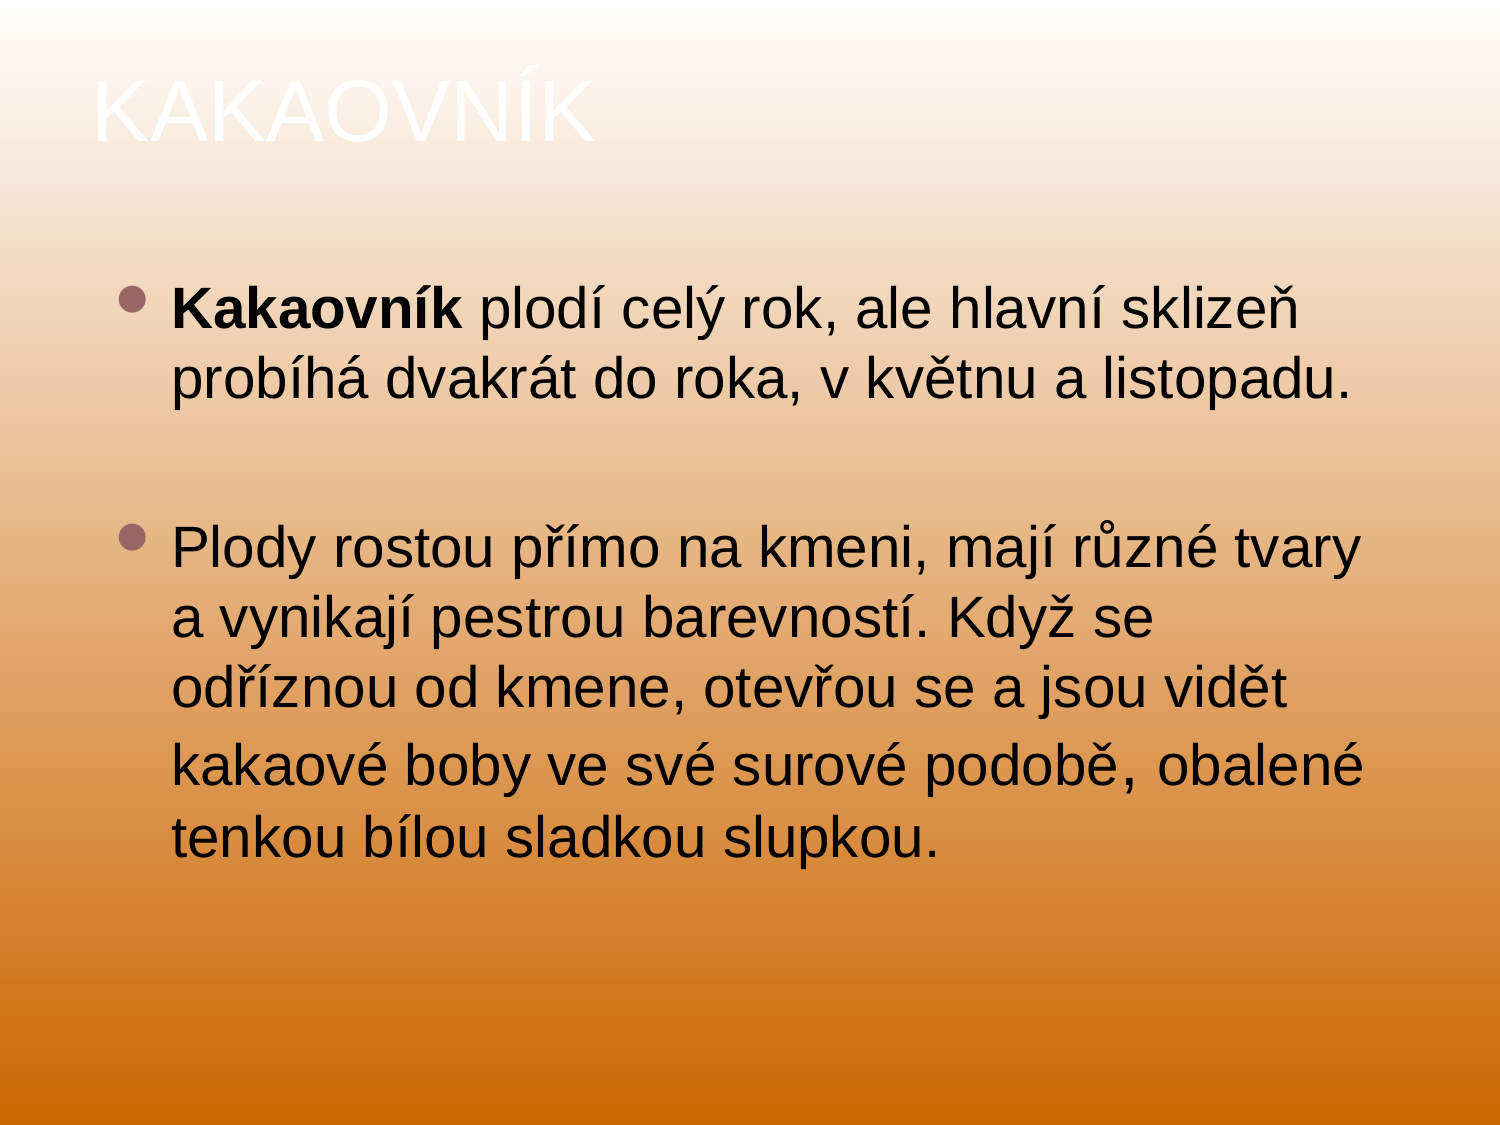

# KAKAOVNÍK
Kakaovník plodí celý rok, ale hlavní sklizeň probíhá dvakrát do roka, v květnu a listopadu.
Plody rostou přímo na kmeni, mají různé tvary a vynikají pestrou barevností. Když se odříznou od kmene, otevřou se a jsou vidět kakaové boby ve své surové podobě, obalené tenkou bílou sladkou slupkou.